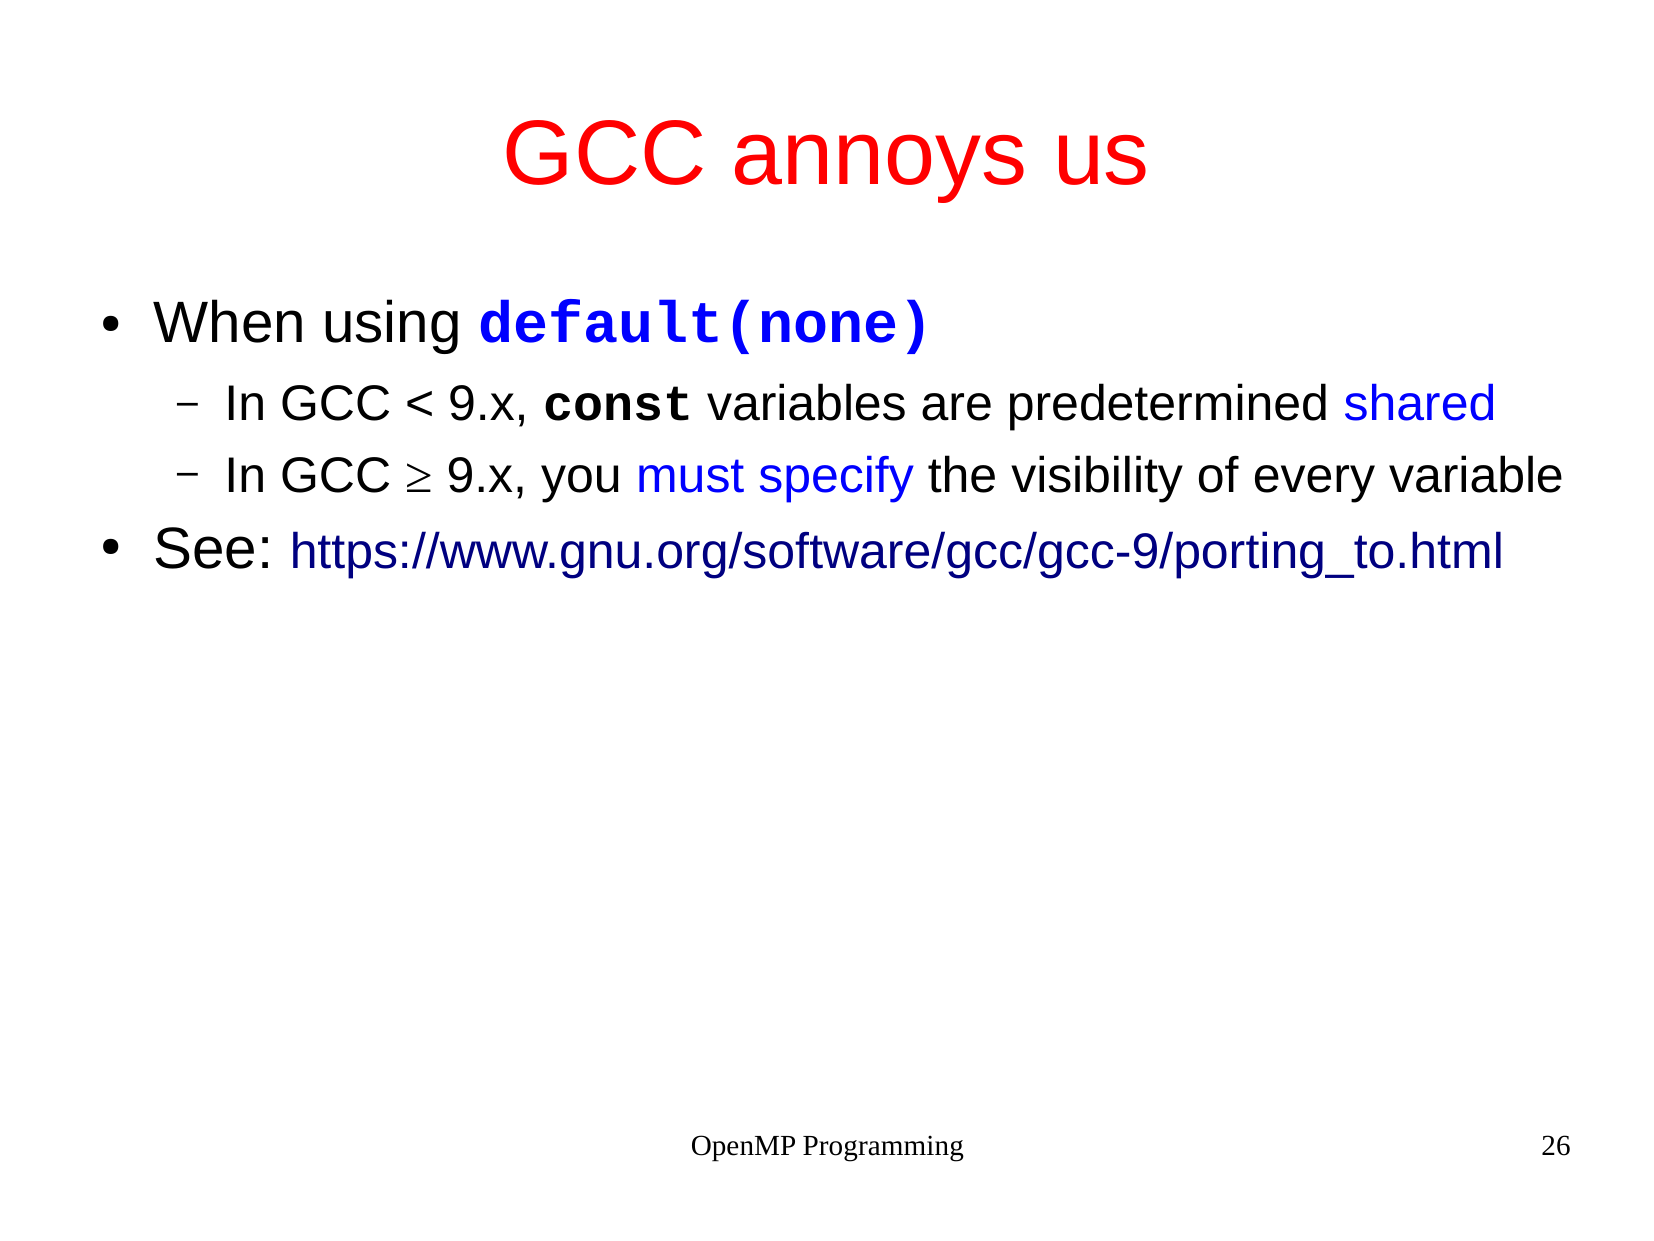

# GCC annoys us
When using default(none)
In GCC < 9.x, const variables are predetermined shared
In GCC ≥ 9.x, you must specify the visibility of every variable
See: https://www.gnu.org/software/gcc/gcc-9/porting_to.html
OpenMP Programming
26